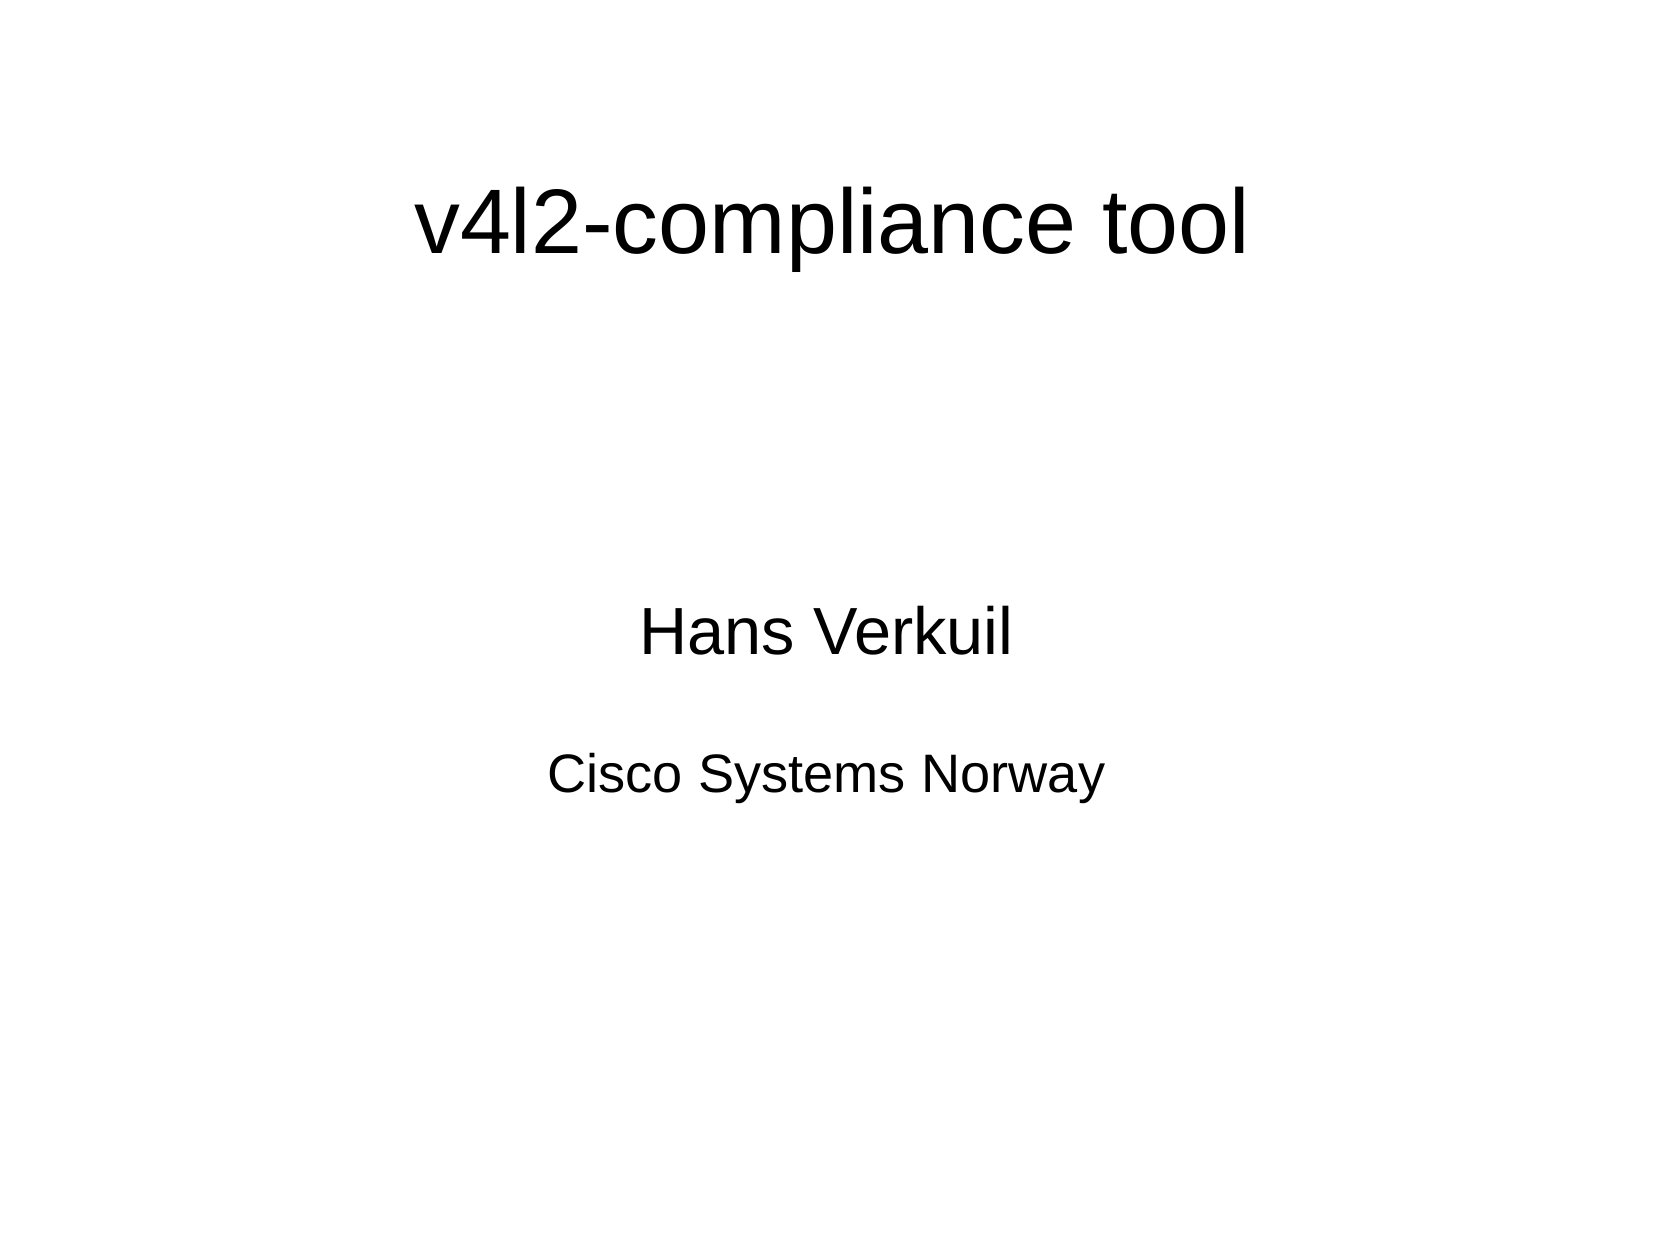

# v4l2-compliance tool
Hans Verkuil
Cisco Systems Norway